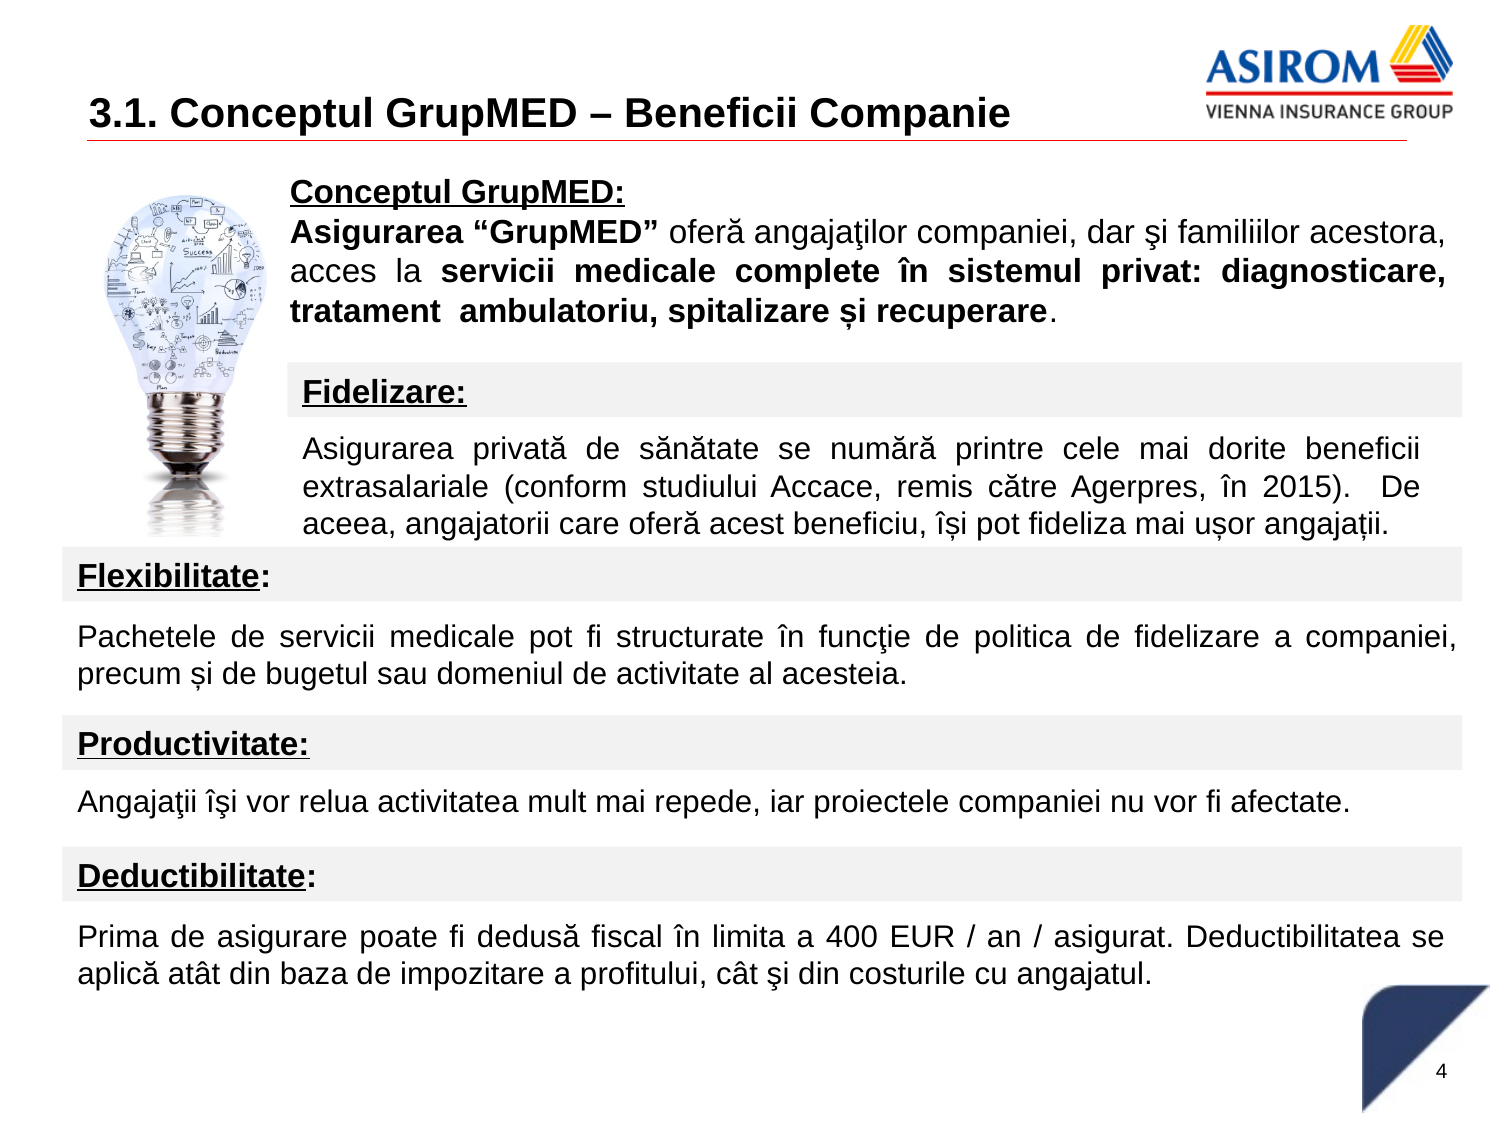

3.1. Conceptul GrupMED – Beneficii Companie
Conceptul GrupMED:
Asigurarea “GrupMED” oferă angajaţilor companiei, dar şi familiilor acestora, acces la servicii medicale complete în sistemul privat: diagnosticare, tratament ambulatoriu, spitalizare și recuperare.
Fidelizare:
Asigurarea privată de sănătate se numără printre cele mai dorite beneficii extrasalariale (conform studiului Accace, remis către Agerpres, în 2015). De aceea, angajatorii care oferă acest beneficiu, își pot fideliza mai ușor angajații.
Flexibilitate:
Pachetele de servicii medicale pot fi structurate în funcţie de politica de fidelizare a companiei, precum și de bugetul sau domeniul de activitate al acesteia.
Productivitate:
Angajaţii îşi vor relua activitatea mult mai repede, iar proiectele companiei nu vor fi afectate.
Deductibilitate:
Prima de asigurare poate fi dedusă fiscal în limita a 400 EUR / an / asigurat. Deductibilitatea se aplică atât din baza de impozitare a profitului, cât şi din costurile cu angajatul.